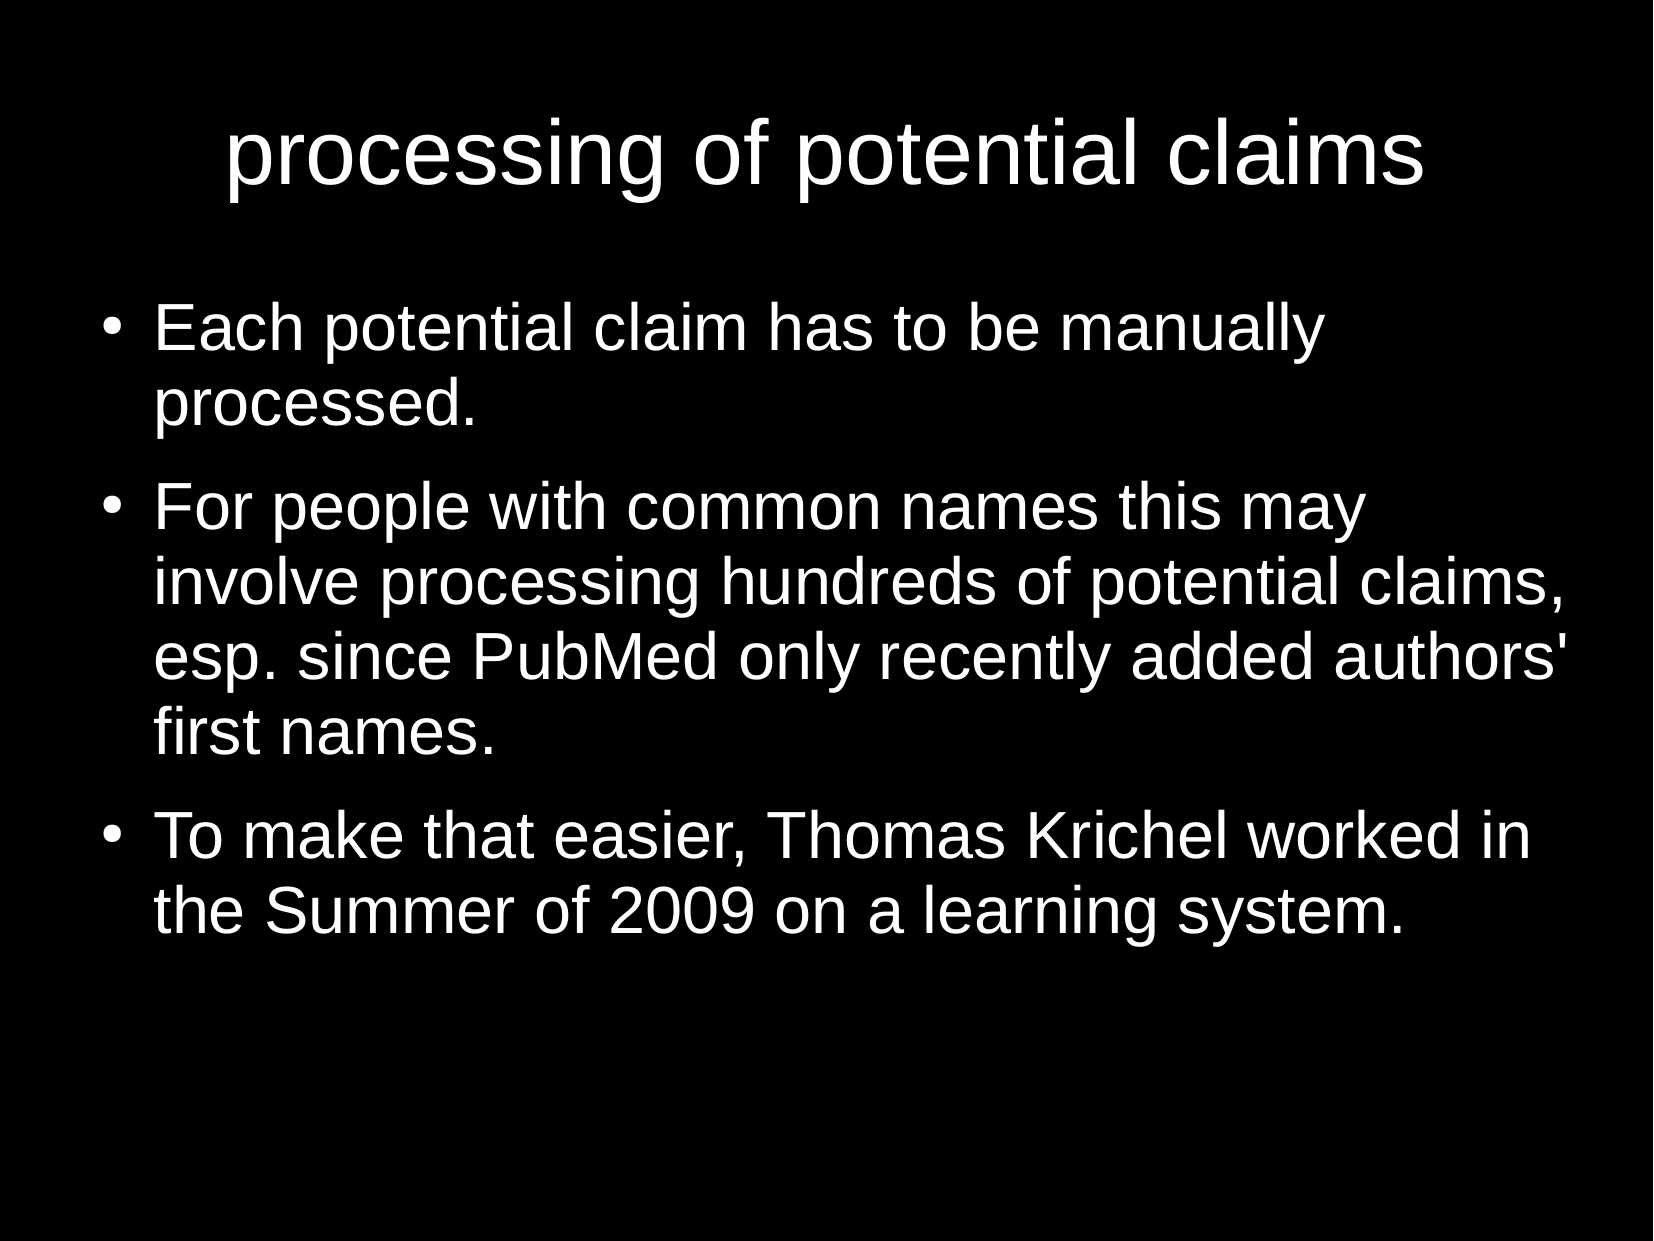

# processing of potential claims
Each potential claim has to be manually processed.
For people with common names this may involve processing hundreds of potential claims, esp. since PubMed only recently added authors' first names.
To make that easier, Thomas Krichel worked in the Summer of 2009 on a learning system.